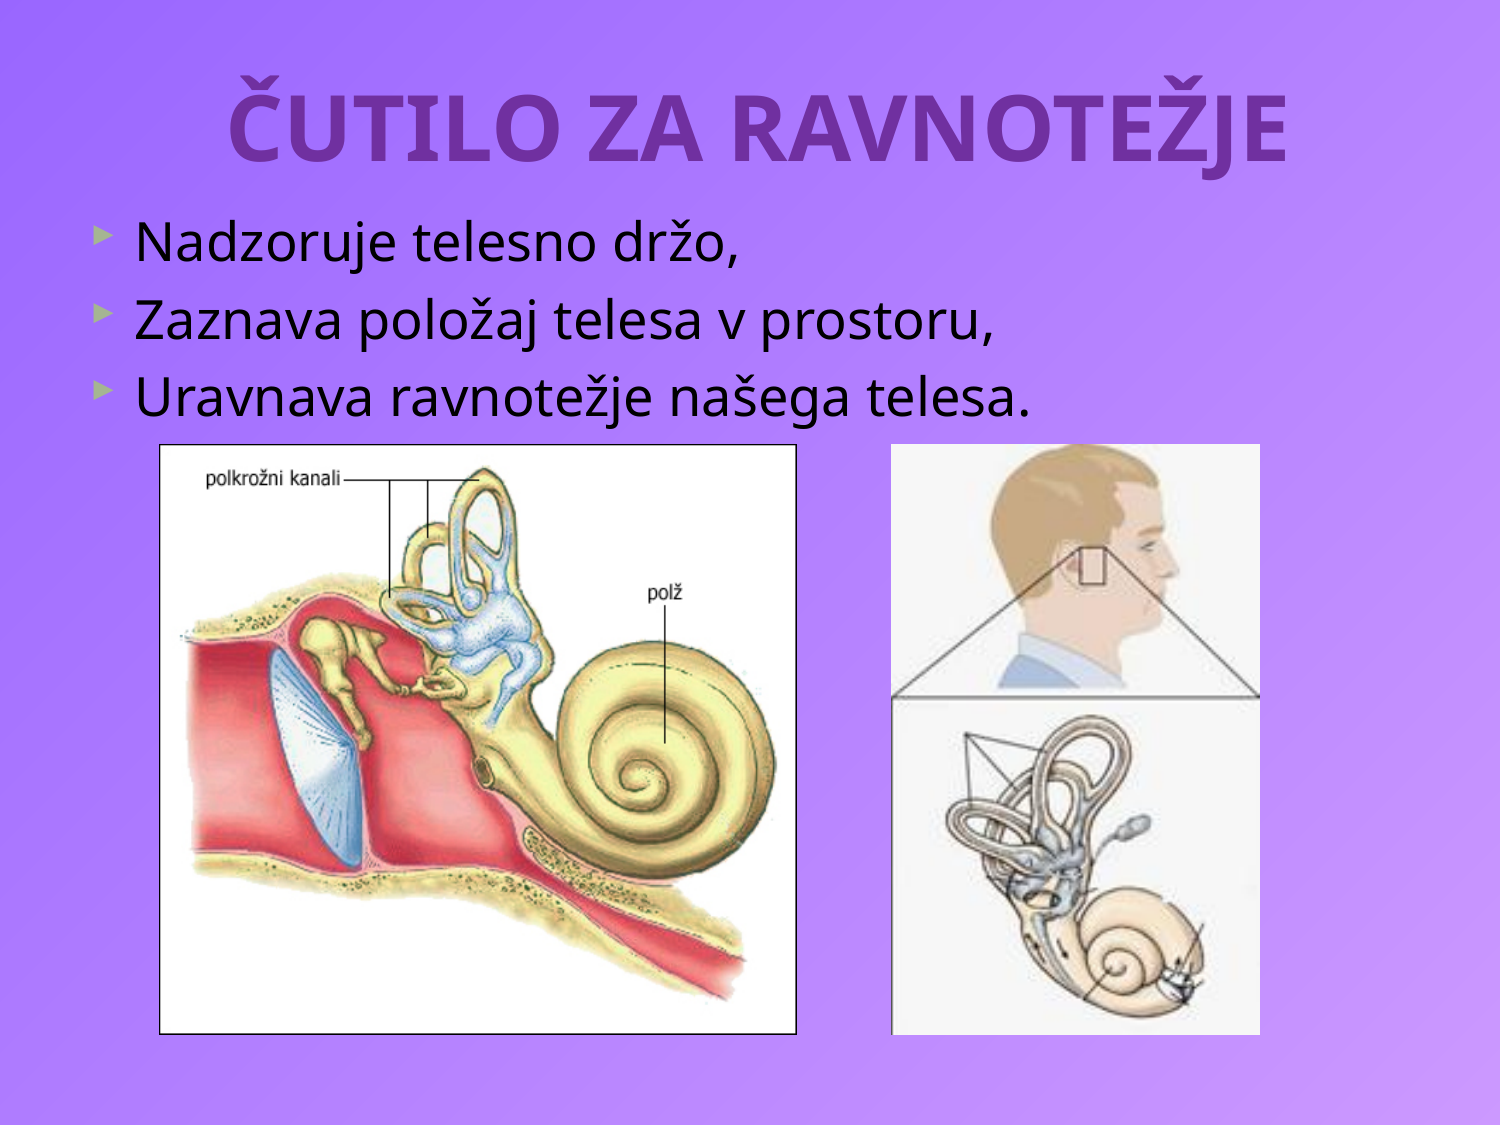

# ČUTILO ZA RAVNOTEŽJE
Nadzoruje telesno držo,
Zaznava položaj telesa v prostoru,
Uravnava ravnotežje našega telesa.